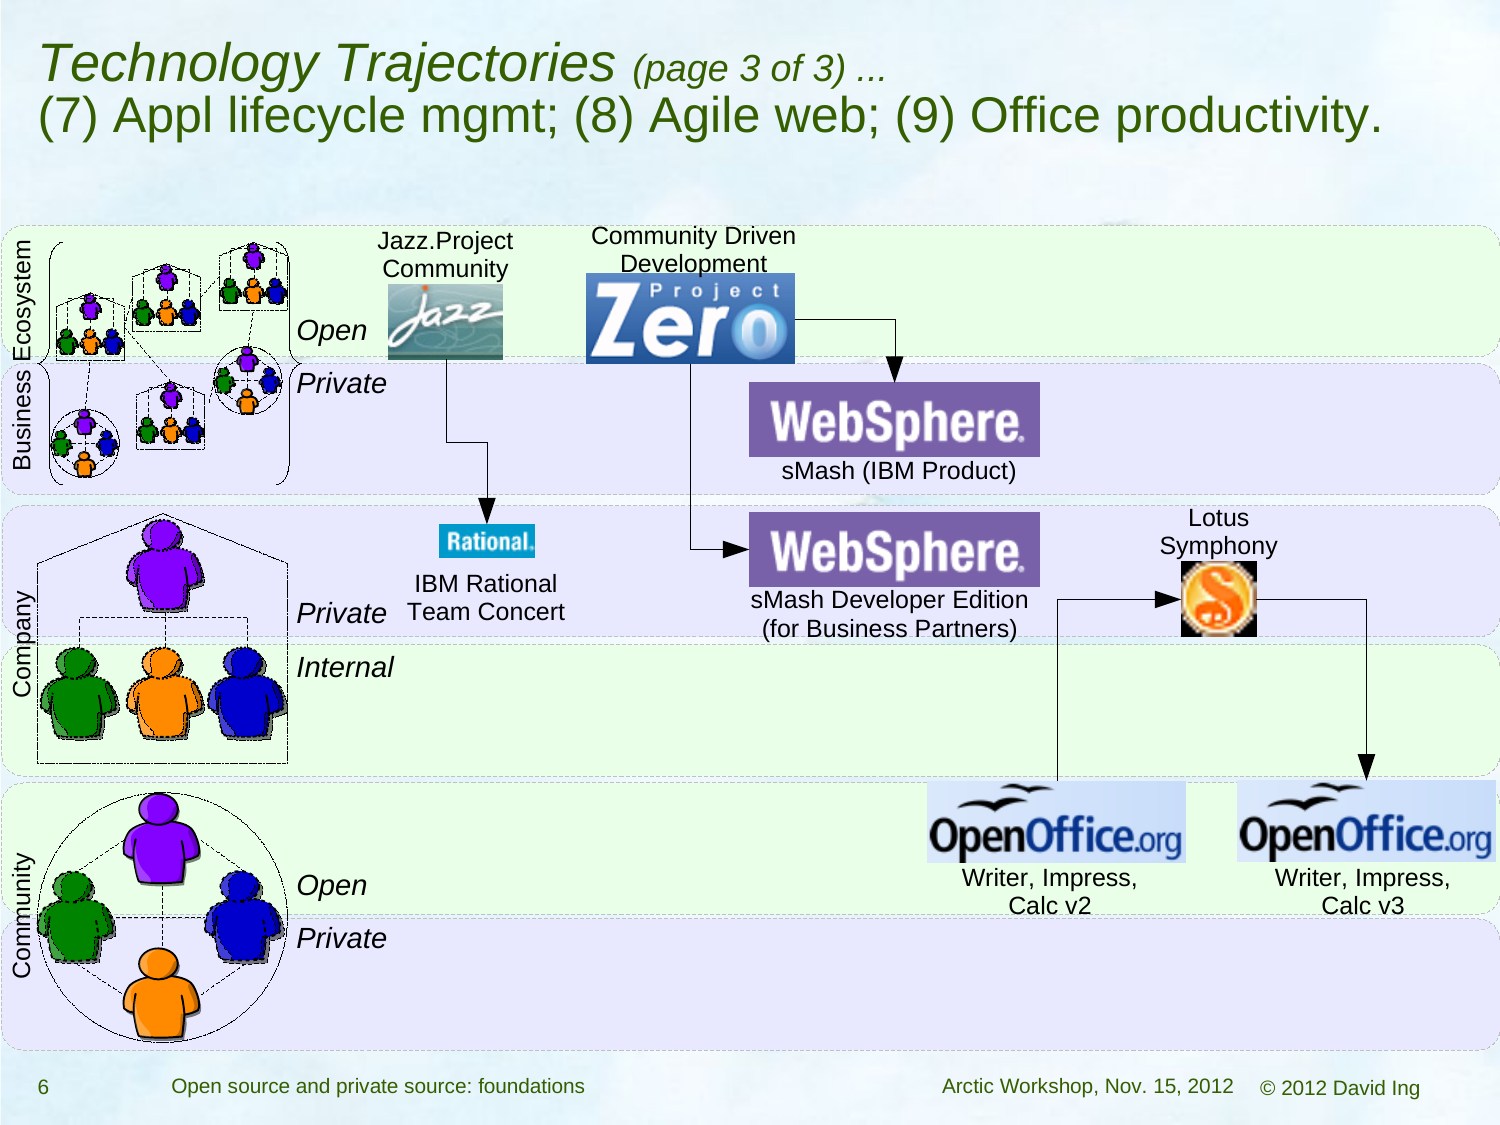

# Technology Trajectories (page 3 of 3) ... (7) Appl lifecycle mgmt; (8) Agile web; (9) Office productivity.
Community Driven Development
Jazz.Project Community
Open
Business Ecosystem
Private
sMash (IBM Product)
Lotus Symphony
IBM Rational Team Concert
sMash Developer Edition (for Business Partners)
Private
Company
Internal
Writer, Impress, Calc v2
Writer, Impress, Calc v3
Open
Community
Private
Open source and private source: foundations
Arctic Workshop, Nov. 15, 2012
6